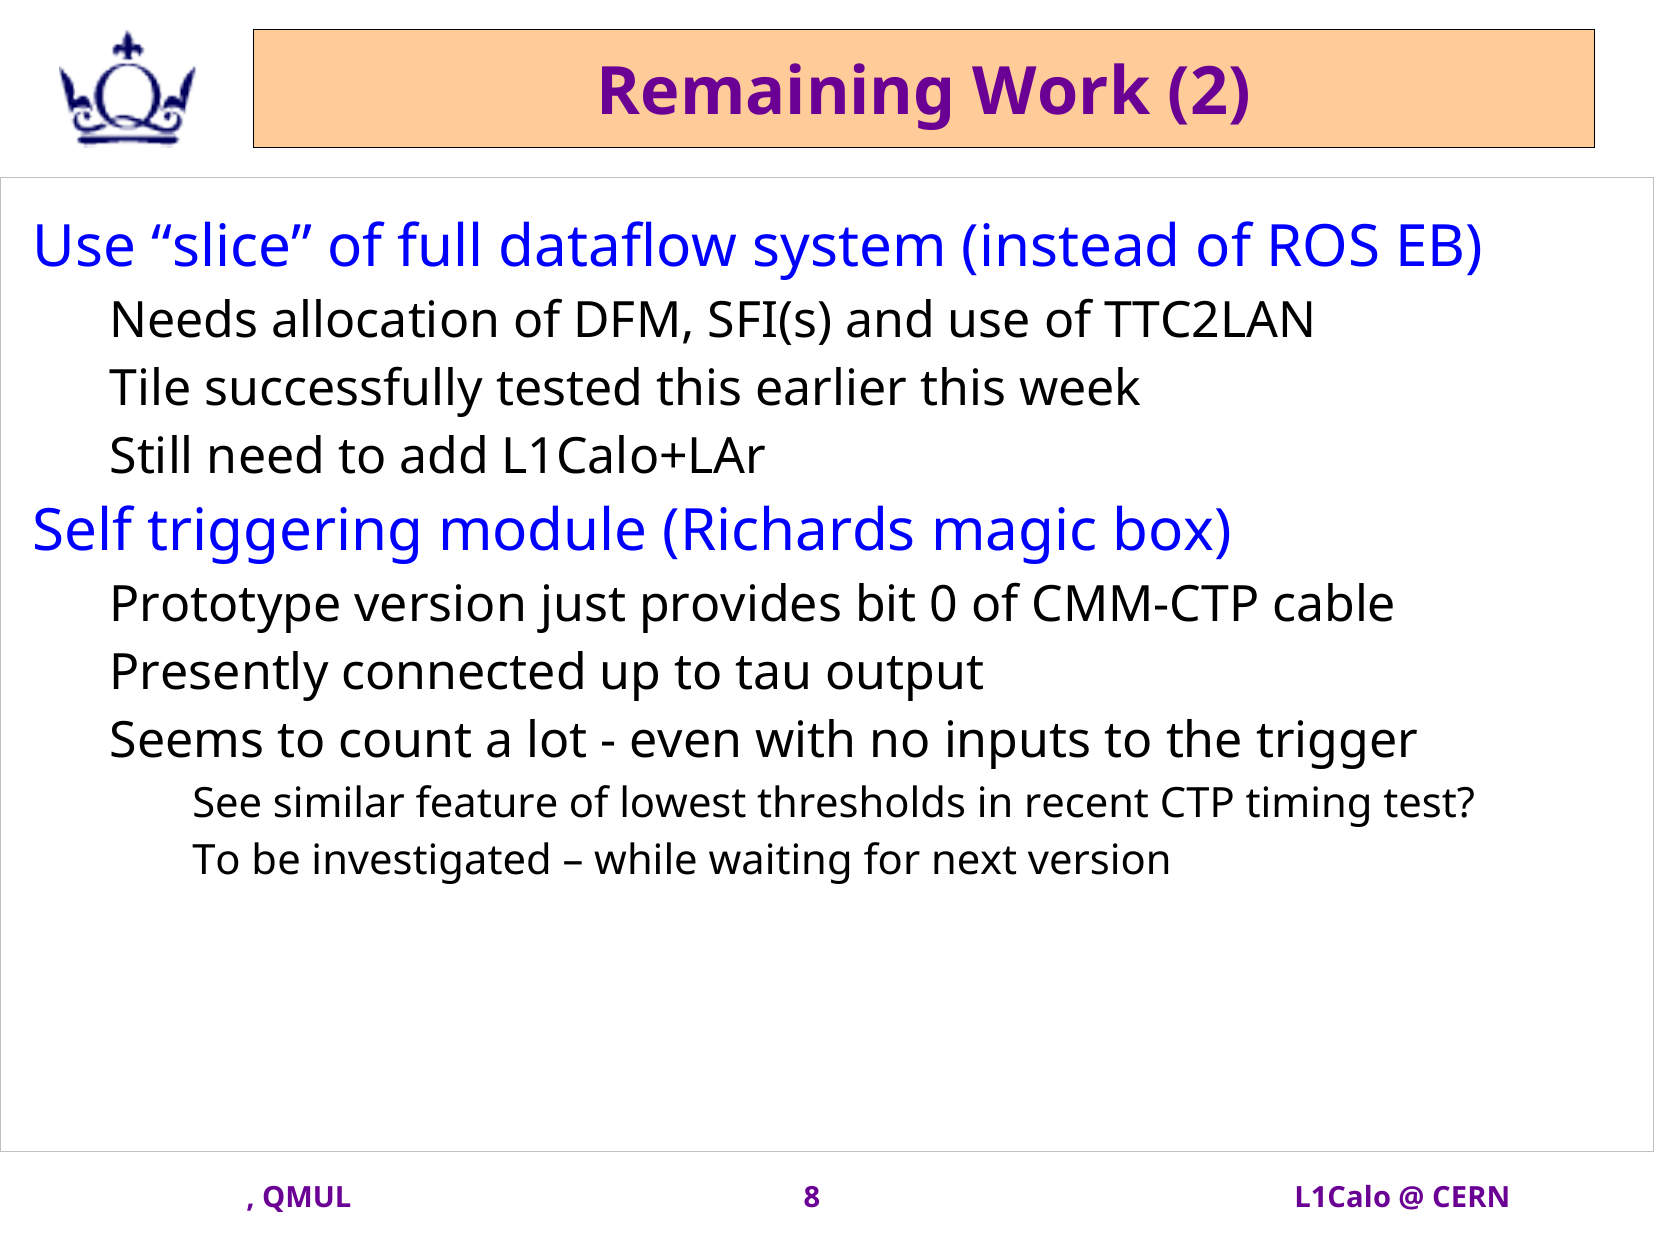

# Remaining Work (2)
Use “slice” of full dataflow system (instead of ROS EB)
Needs allocation of DFM, SFI(s) and use of TTC2LAN
Tile successfully tested this earlier this week
Still need to add L1Calo+LAr
Self triggering module (Richards magic box)
Prototype version just provides bit 0 of CMM-CTP cable
Presently connected up to tau output
Seems to count a lot - even with no inputs to the trigger
See similar feature of lowest thresholds in recent CTP timing test?
To be investigated – while waiting for next version